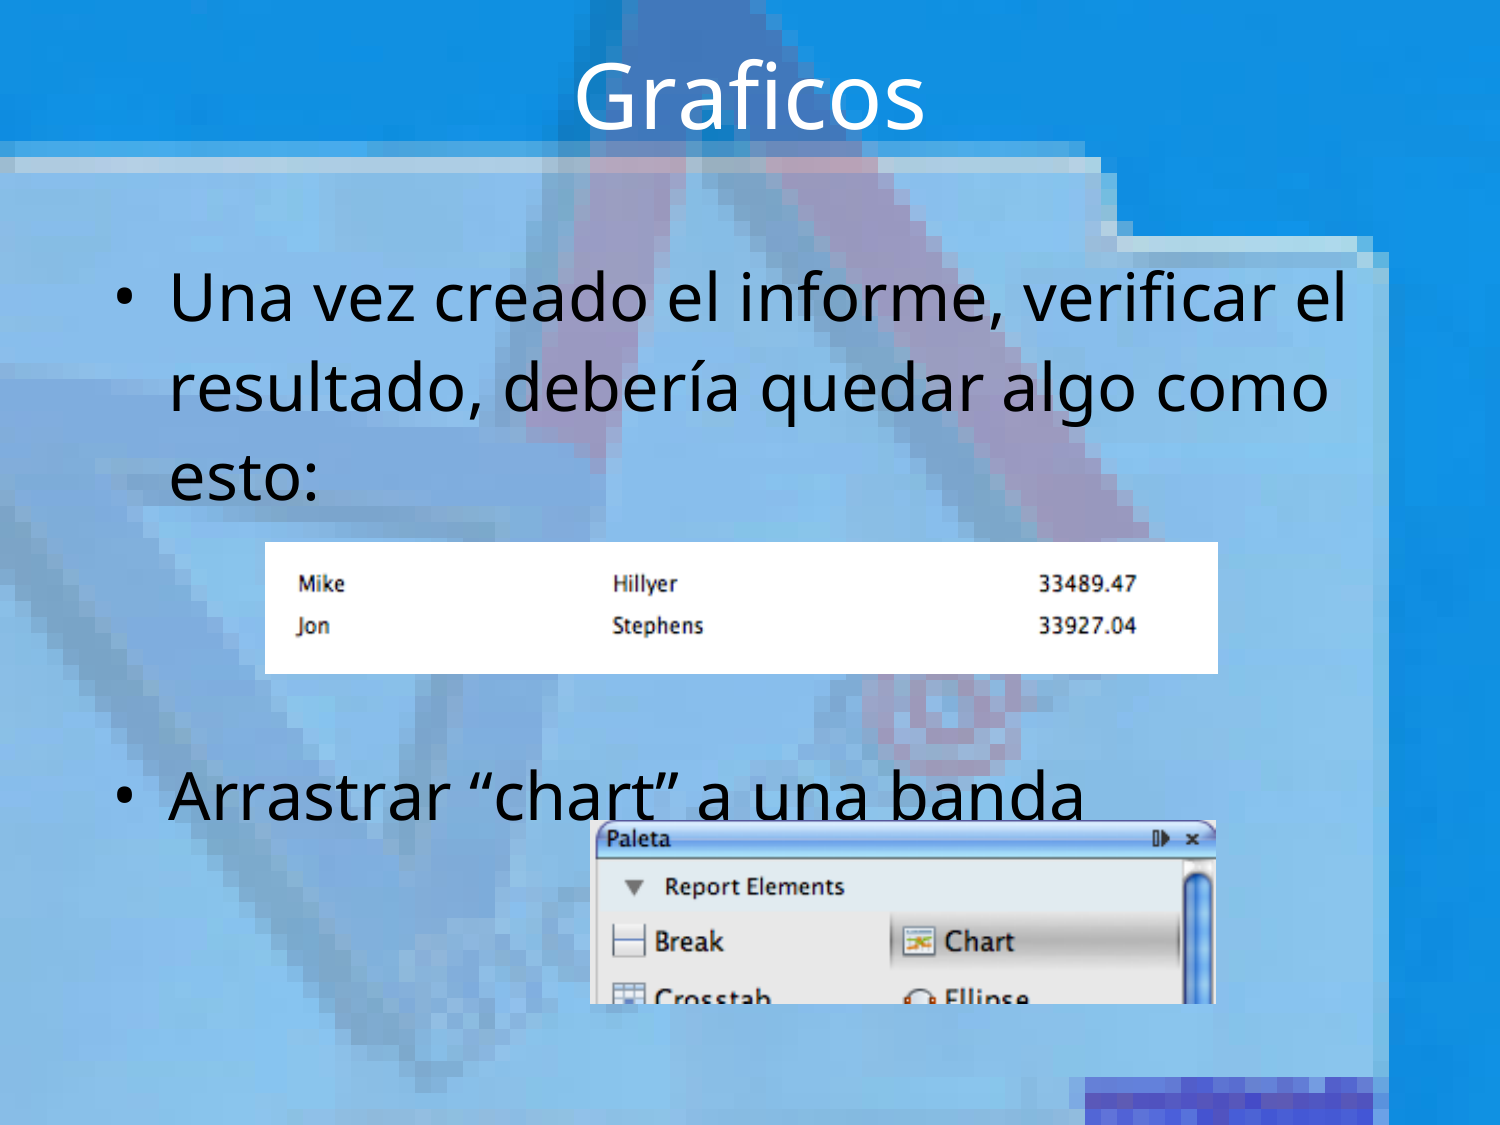

# Graficos
Una vez creado el informe, verificar el resultado, debería quedar algo como esto:
Arrastrar “chart” a una banda